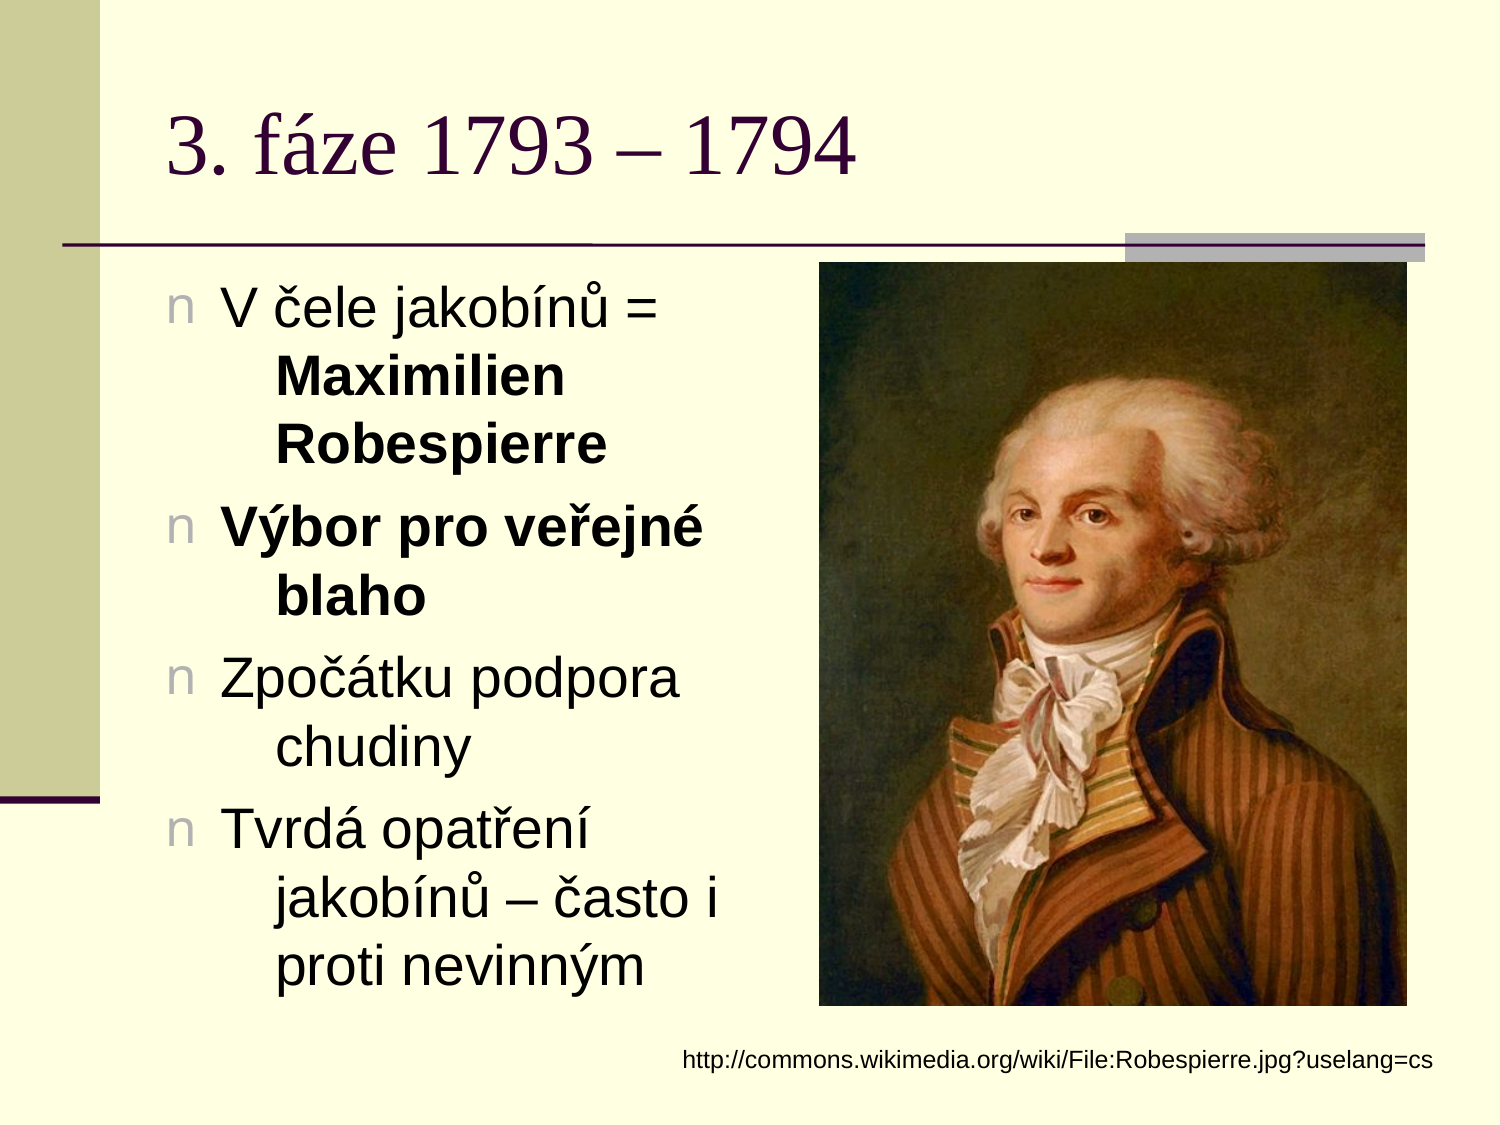

# 3. fáze 1793 – 1794
V čele jakobínů = Maximilien Robespierre
Výbor pro veřejné blaho
Zpočátku podpora chudiny
Tvrdá opatření jakobínů – často i proti nevinným
http://commons.wikimedia.org/wiki/File:Robespierre.jpg?uselang=cs